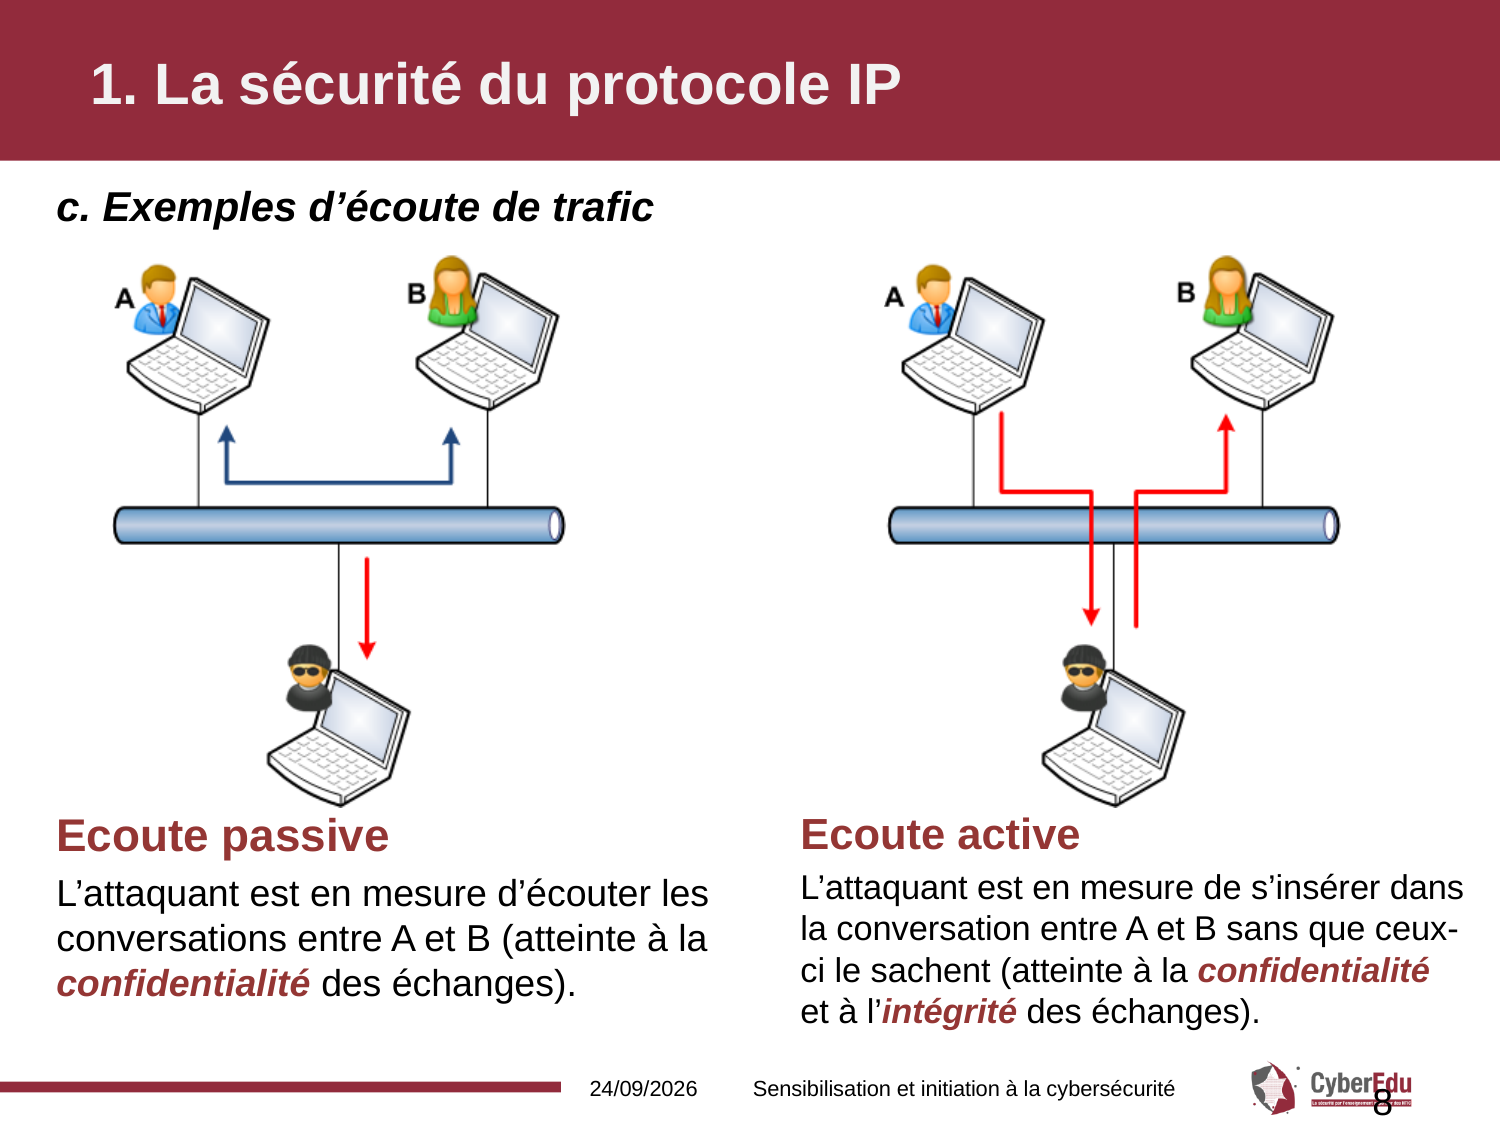

# 1. La sécurité du protocole IP
c. Exemples d’écoute de trafic
Ecoute passive
L’attaquant est en mesure d’écouter les conversations entre A et B (atteinte à la confidentialité des échanges).
Ecoute active
L’attaquant est en mesure de s’insérer dans la conversation entre A et B sans que ceux-ci le sachent (atteinte à la confidentialité et à l’intégrité des échanges).
Sensibilisation et initiation à la cybersécurité